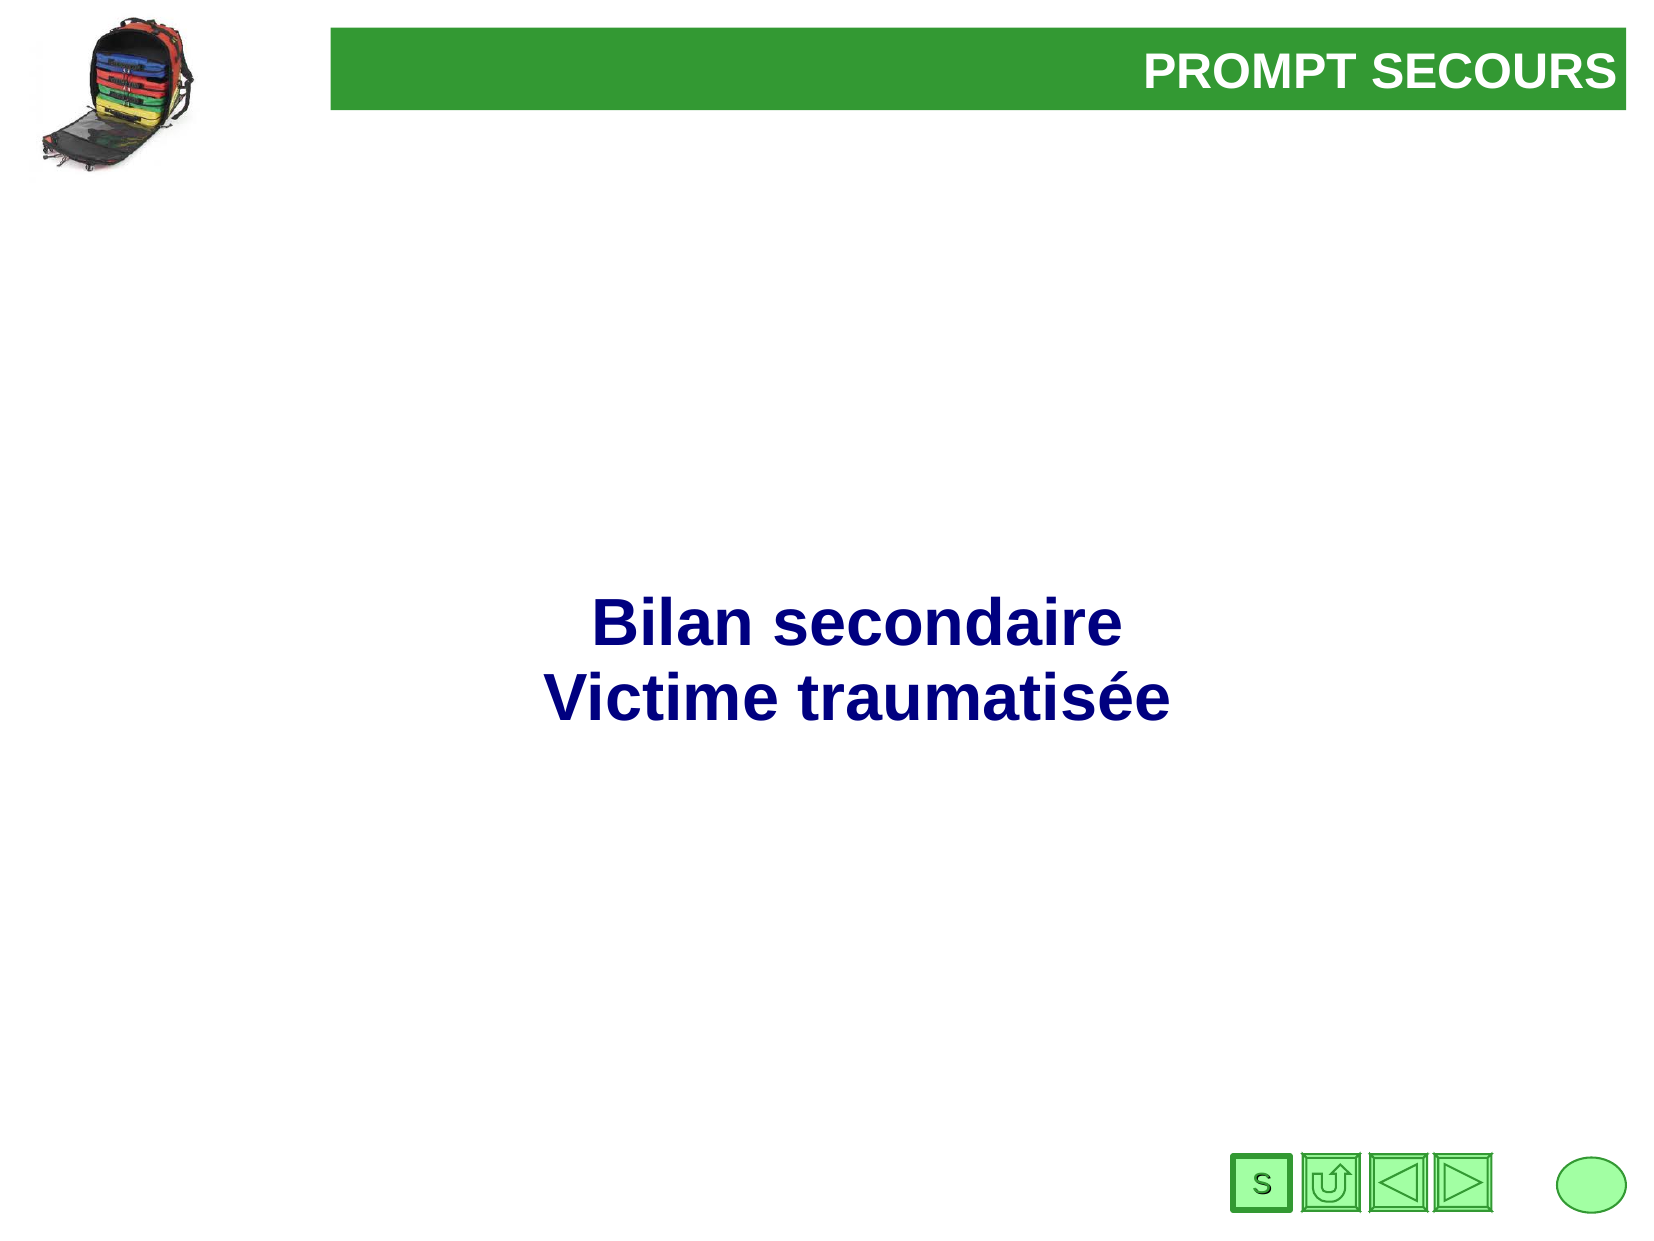

# PROMPT SECOURS
Bilan secondaire
Victime traumatisée